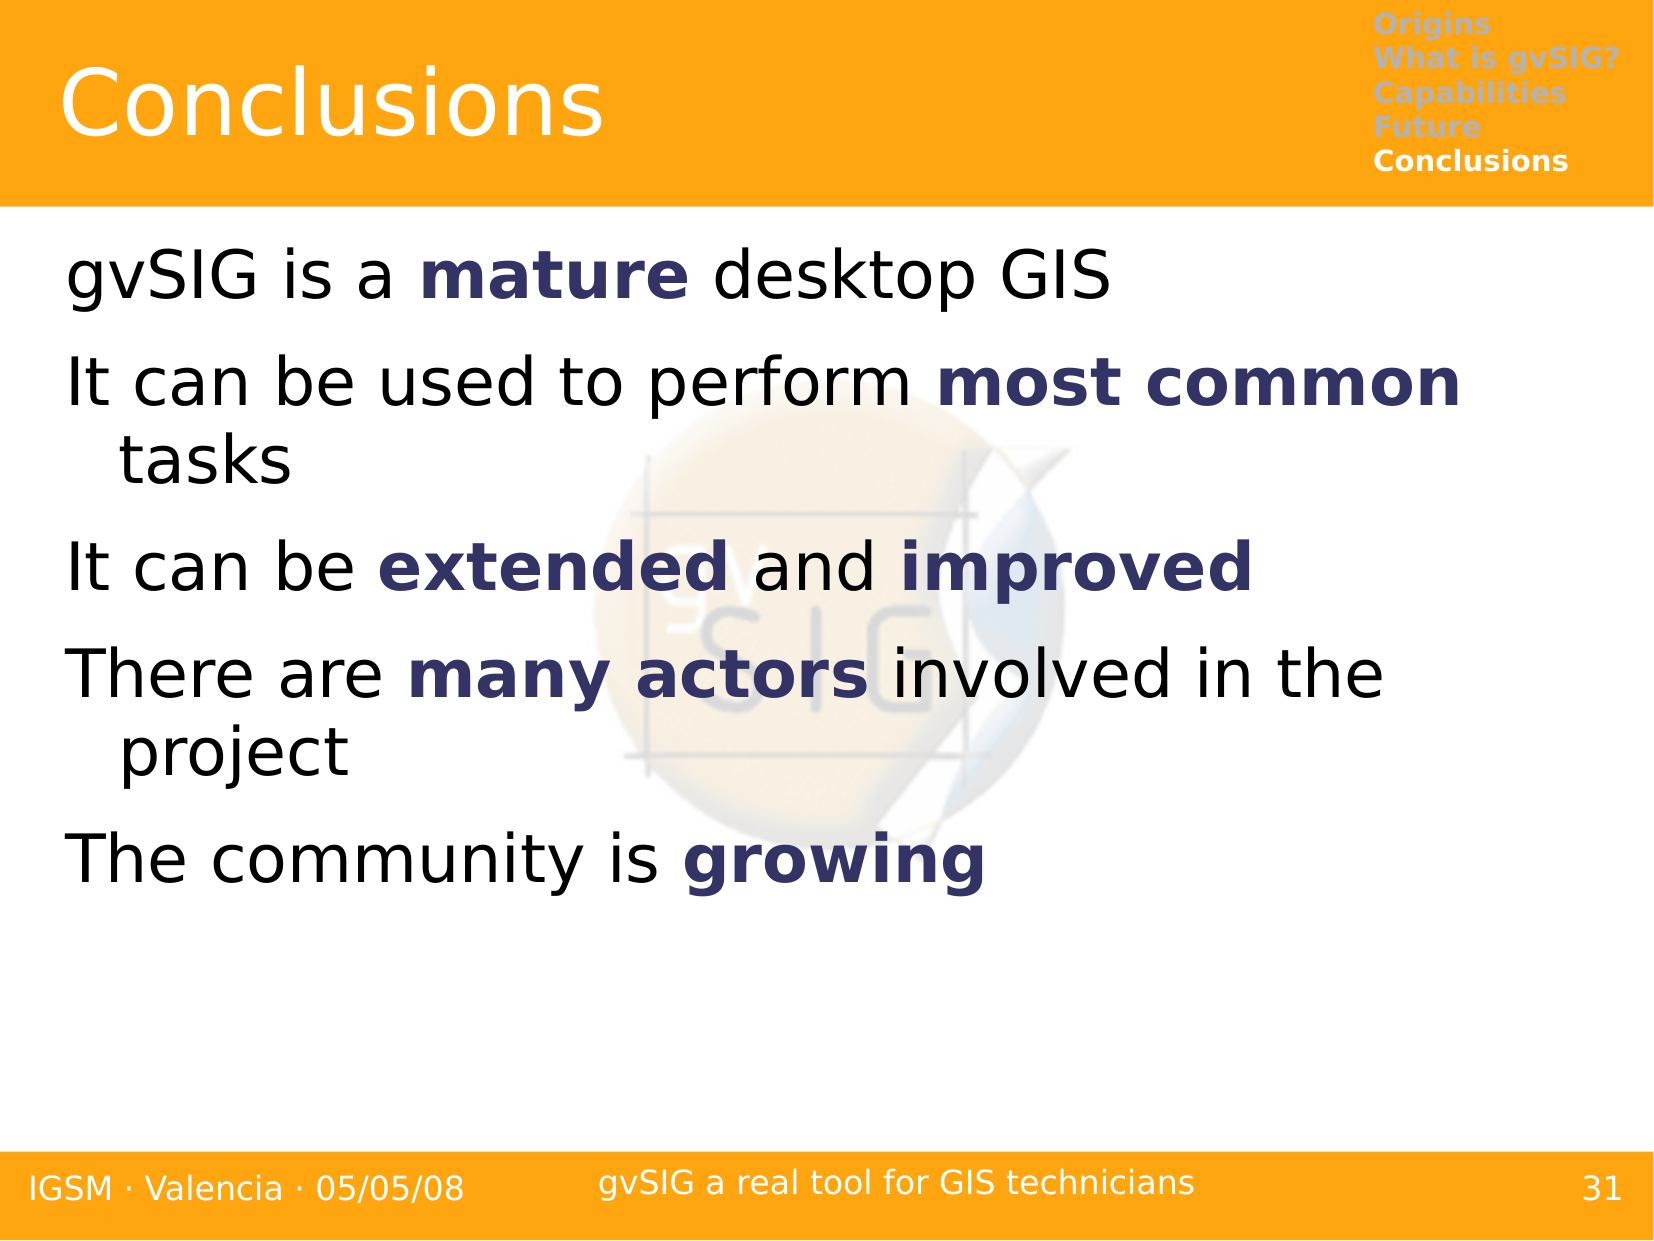

Origins
What is gvSIG?
Capabilities
Future
Conclusions
# Conclusions
gvSIG is a mature desktop GIS
It can be used to perform most common tasks
It can be extended and improved
There are many actors involved in the project
The community is growing
gvSIG a real tool for GIS technicians
IGSM · Valencia · 05/05/08
31